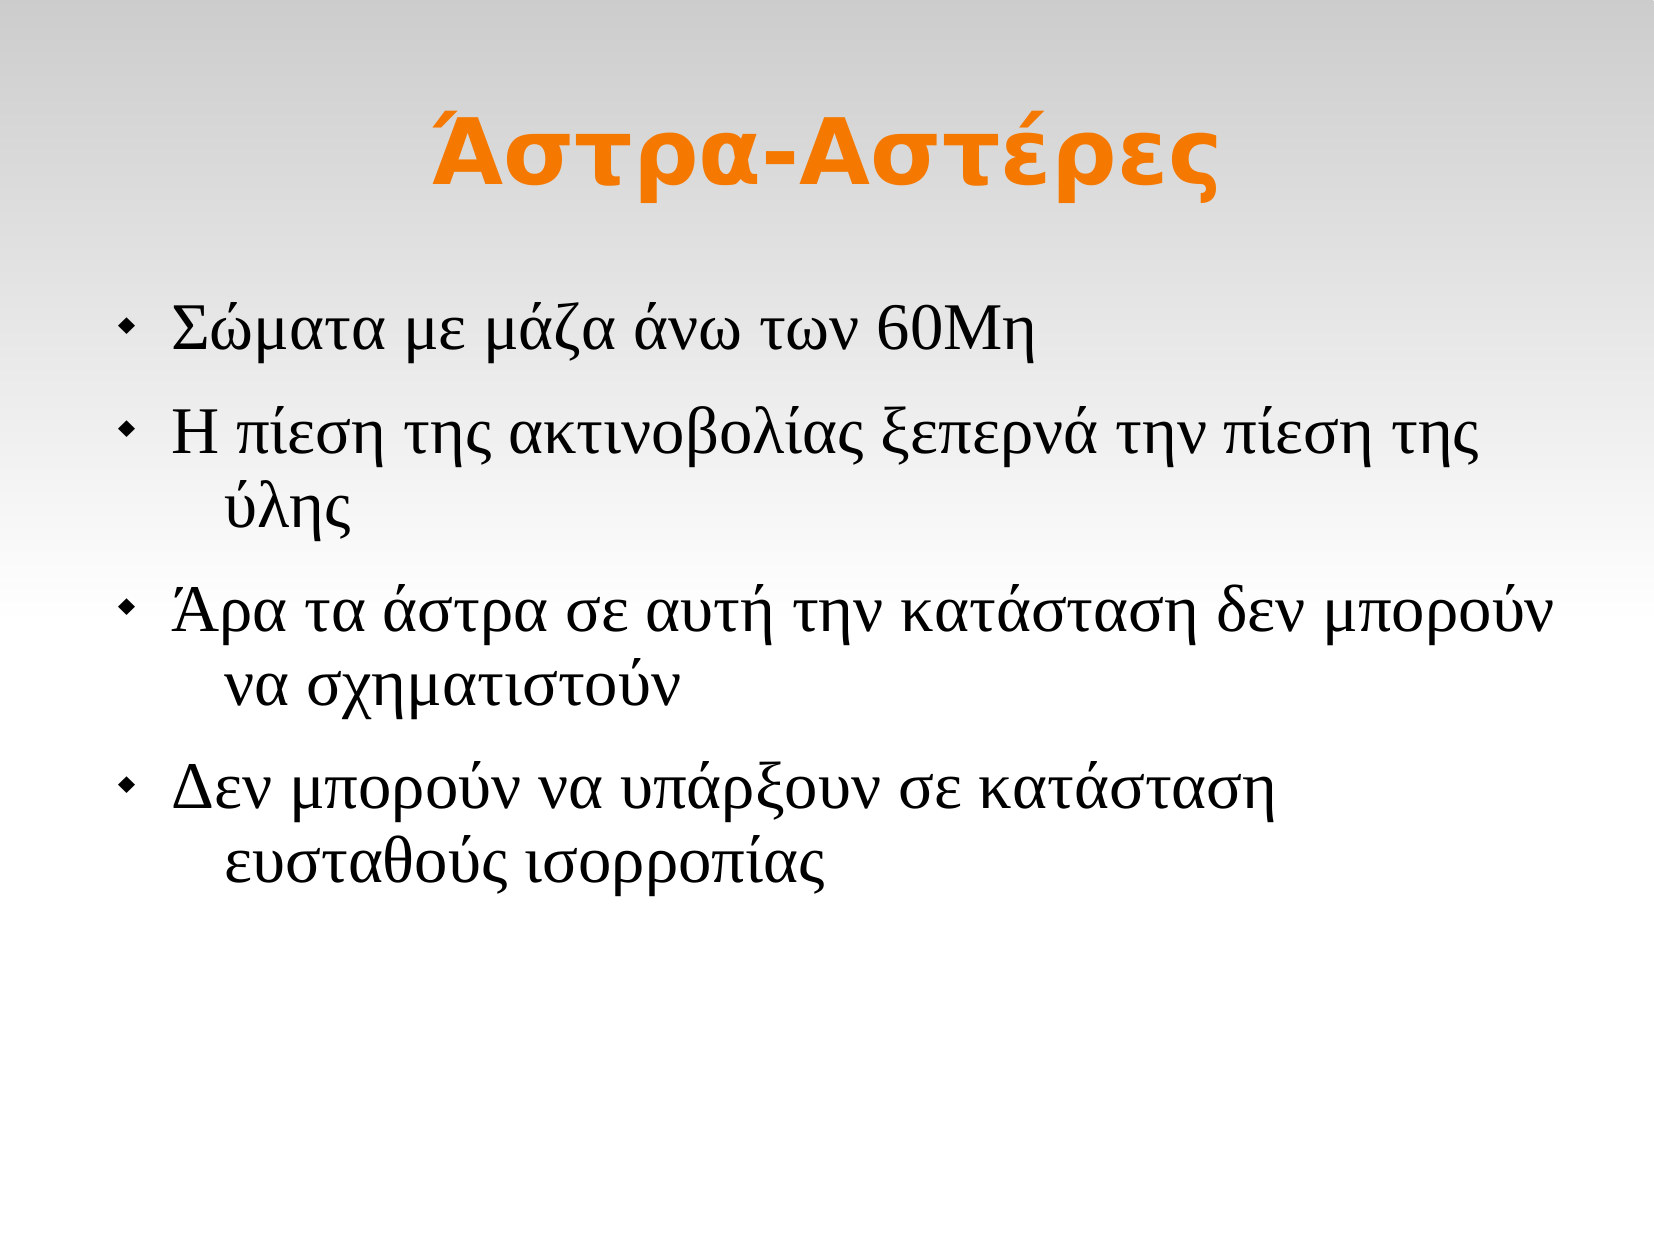

Άστρα-Αστέρες
# Σώματα με μάζα άνω των 60Μη
Η πίεση της ακτινοβολίας ξεπερνά την πίεση της ύλης
Άρα τα άστρα σε αυτή την κατάσταση δεν μπορούν να σχηματιστούν
Δεν μπορούν να υπάρξουν σε κατάσταση ευσταθούς ισορροπίας